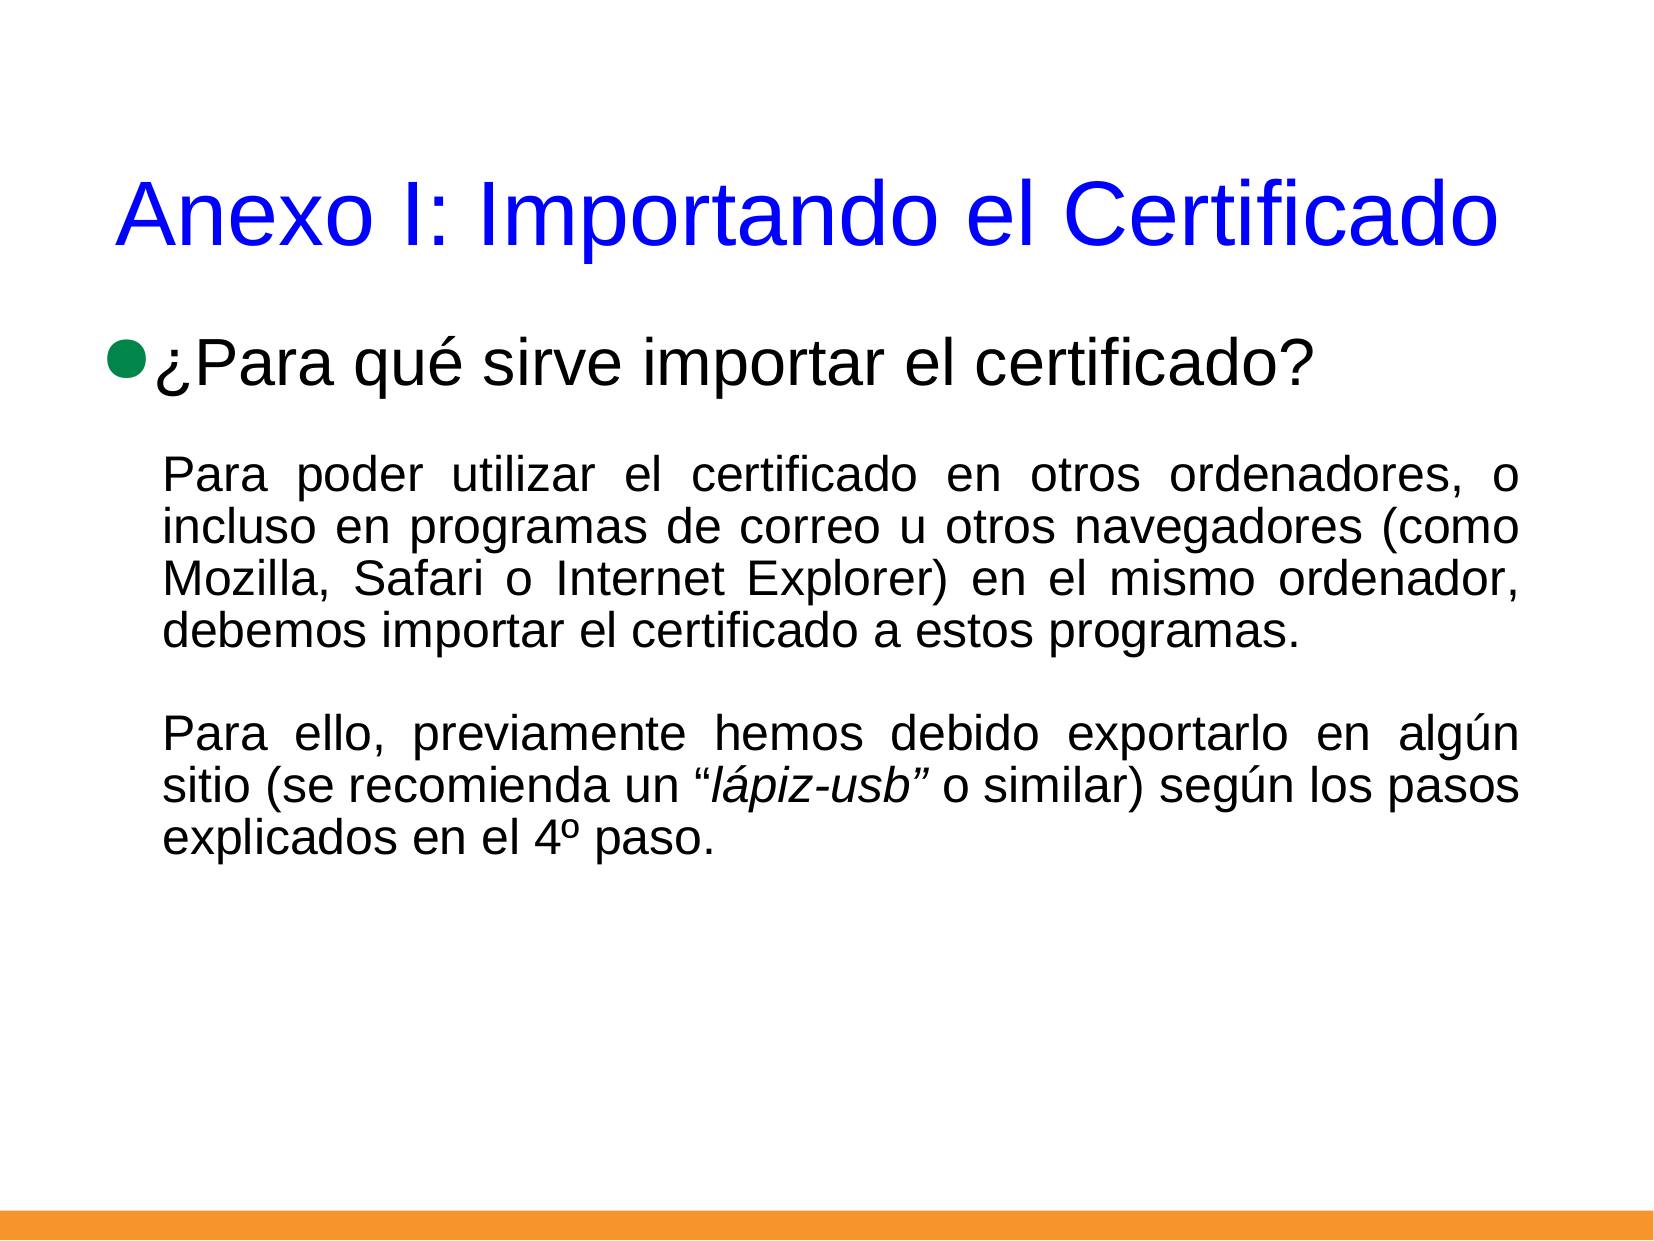

# Anexo I: Importando el Certificado
¿Para qué sirve importar el certificado?
Para poder utilizar el certificado en otros ordenadores, o incluso en programas de correo u otros navegadores (como Mozilla, Safari o Internet Explorer) en el mismo ordenador, debemos importar el certificado a estos programas.
Para ello, previamente hemos debido exportarlo en algún sitio (se recomienda un “lápiz-usb” o similar) según los pasos explicados en el 4º paso.